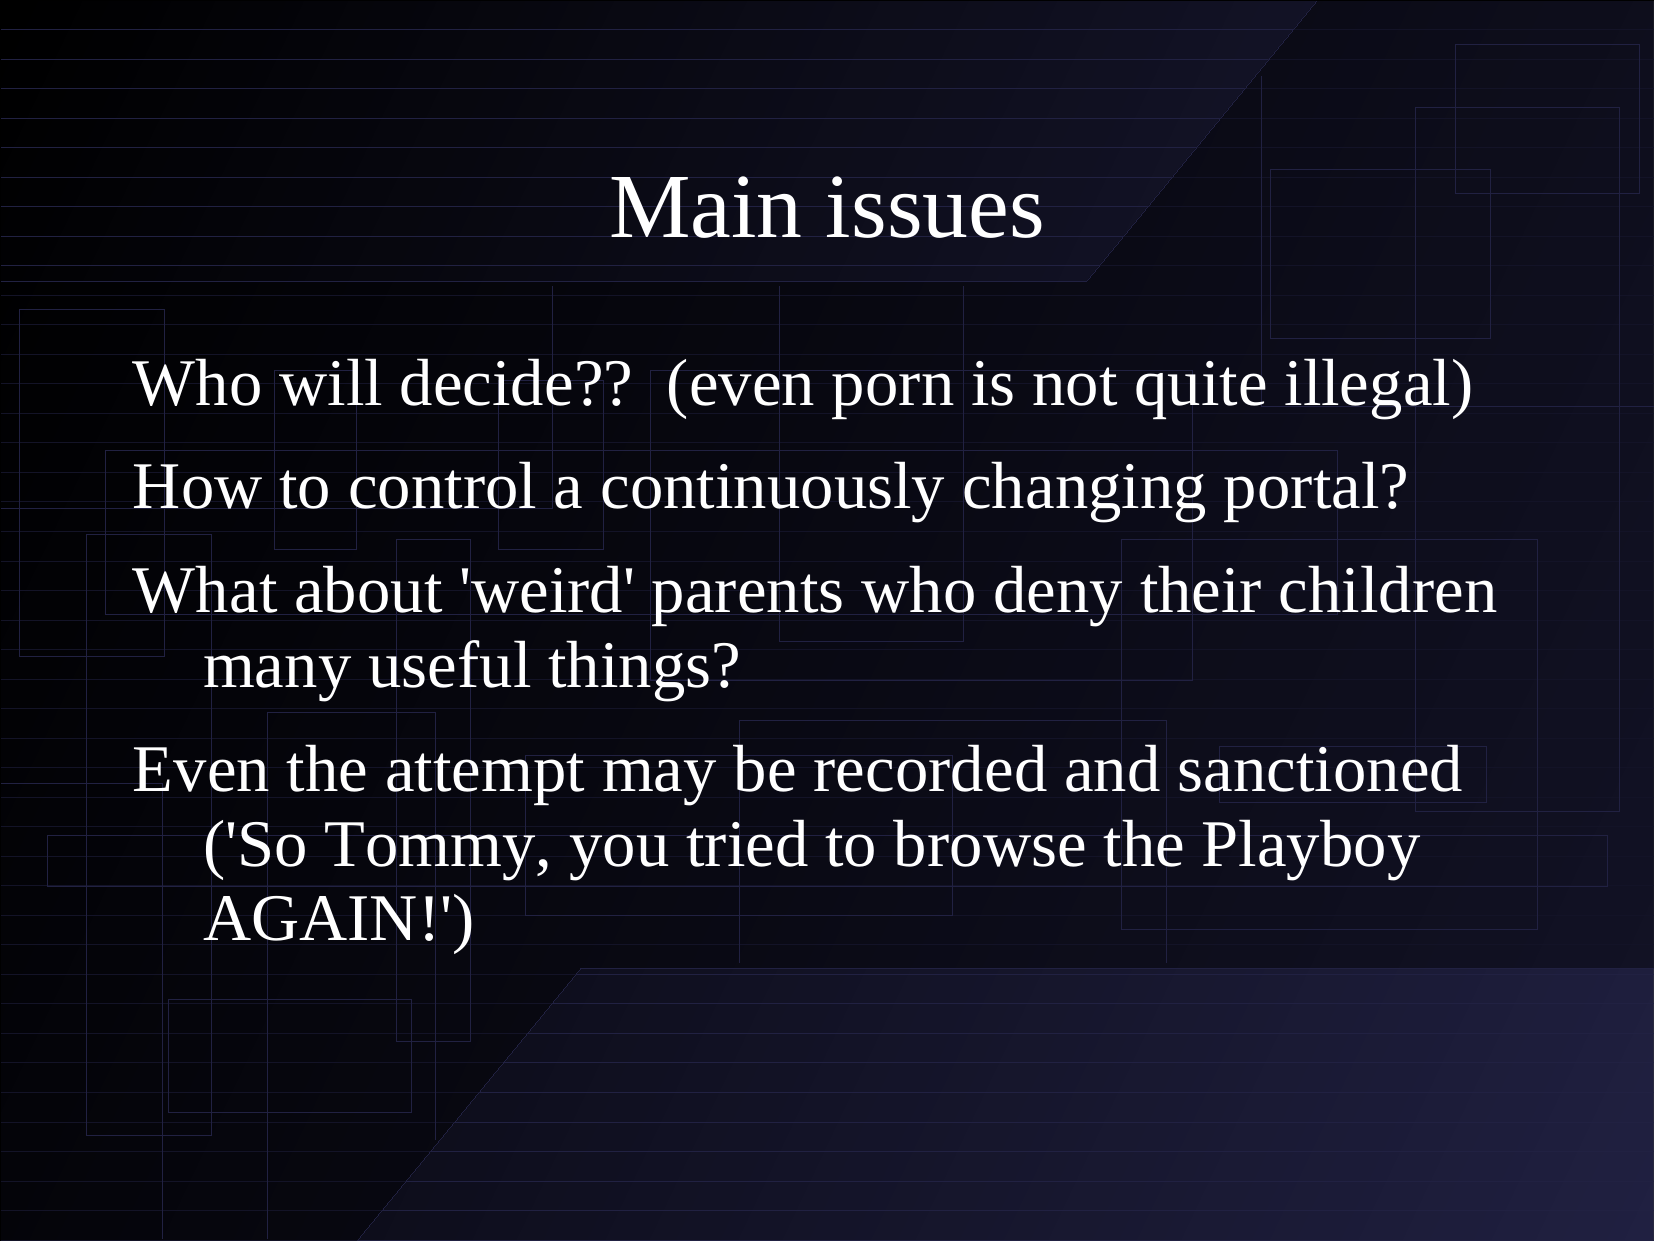

# Main issues
Who will decide?? (even porn is not quite illegal)
How to control a continuously changing portal?
What about 'weird' parents who deny their children many useful things?
Even the attempt may be recorded and sanctioned ('So Tommy, you tried to browse the Playboy AGAIN!')